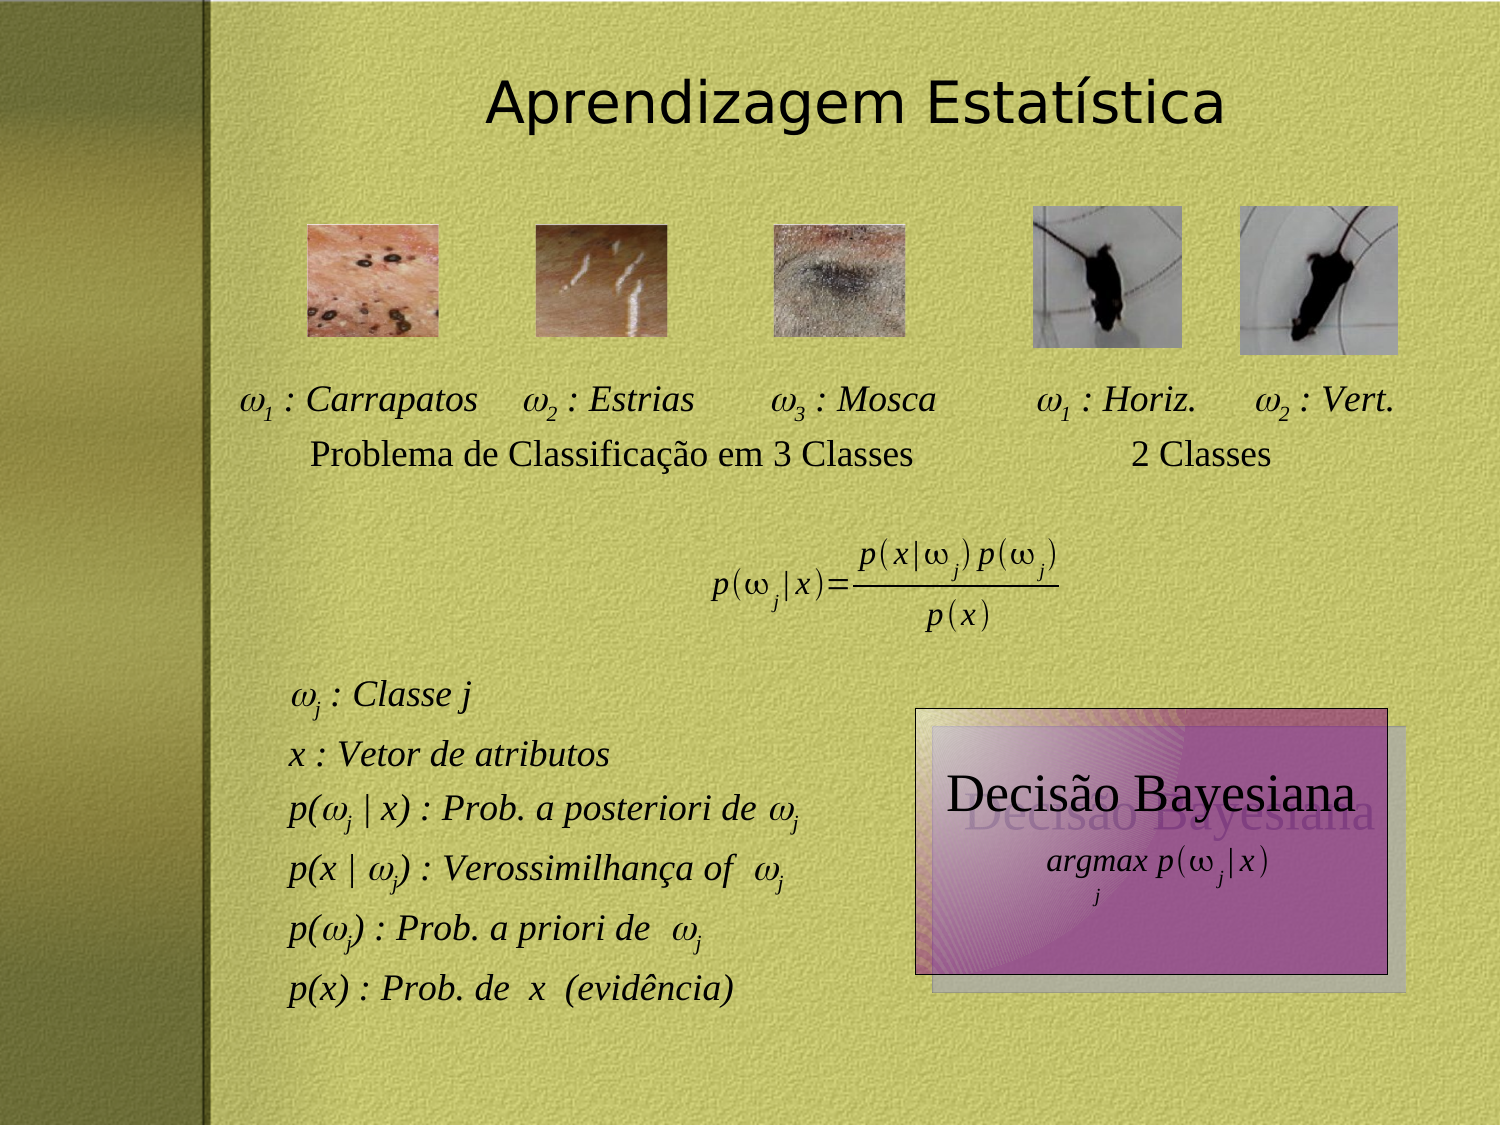

# Aprendizagem Estatística
1 : Carrapatos
2 : Estrias
1 : Horiz.
2 : Vert.
3 : Mosca
Problema de Classificação em 3 Classes
2 Classes
j : Classe j
x : Vetor de atributos
p(j | x) : Prob. a posteriori de j
p(x | j) : Verossimilhança of j
p(j) : Prob. a priori de j
p(x) : Prob. de x (evidência)
Decisão Bayesiana